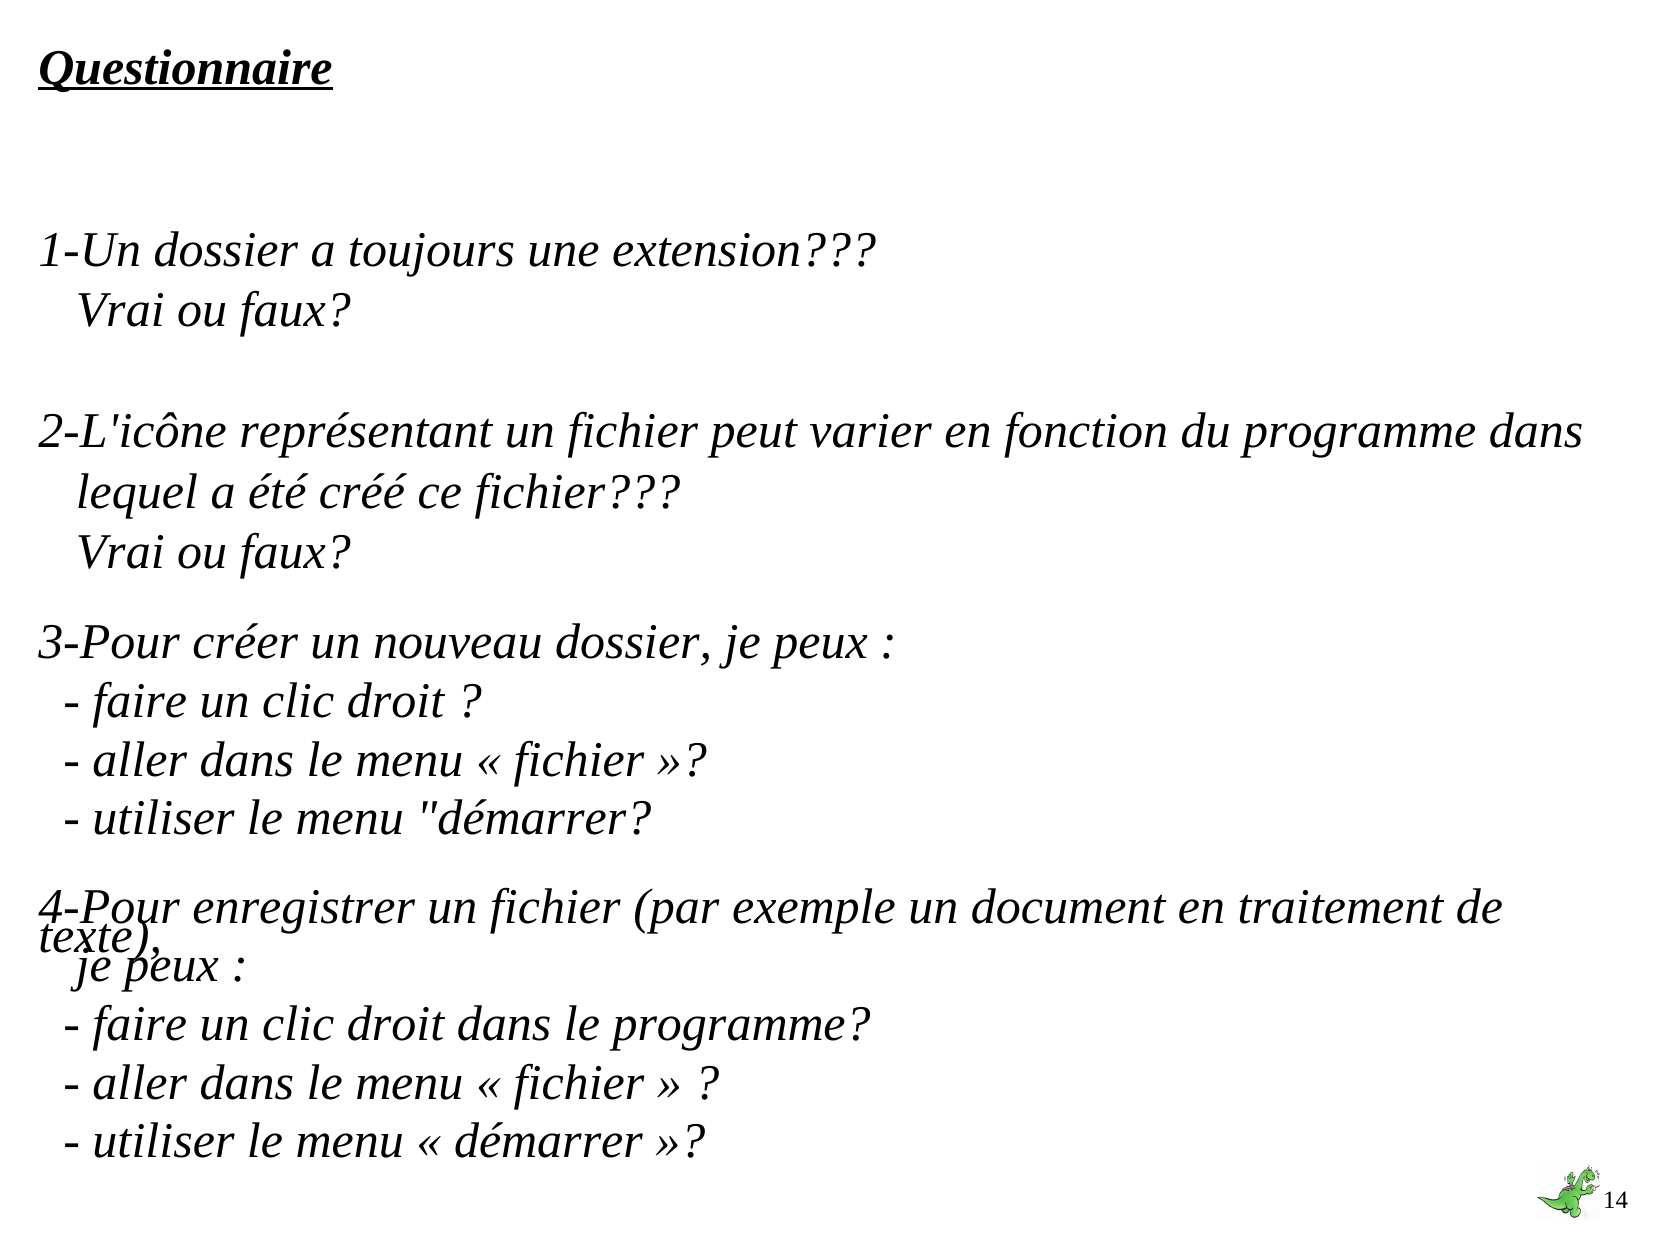

Questionnaire
1-Un dossier a toujours une extension???
 Vrai ou faux?
2-L'icône représentant un fichier peut varier en fonction du programme dans
 lequel a été créé ce fichier???
 Vrai ou faux?
3-Pour créer un nouveau dossier, je peux :
 - faire un clic droit ?
 - aller dans le menu « fichier »?
 - utiliser le menu "démarrer?
4-Pour enregistrer un fichier (par exemple un document en traitement de texte),
 je peux :
 - faire un clic droit dans le programme?
 - aller dans le menu « fichier » ?
 - utiliser le menu « démarrer »?
14